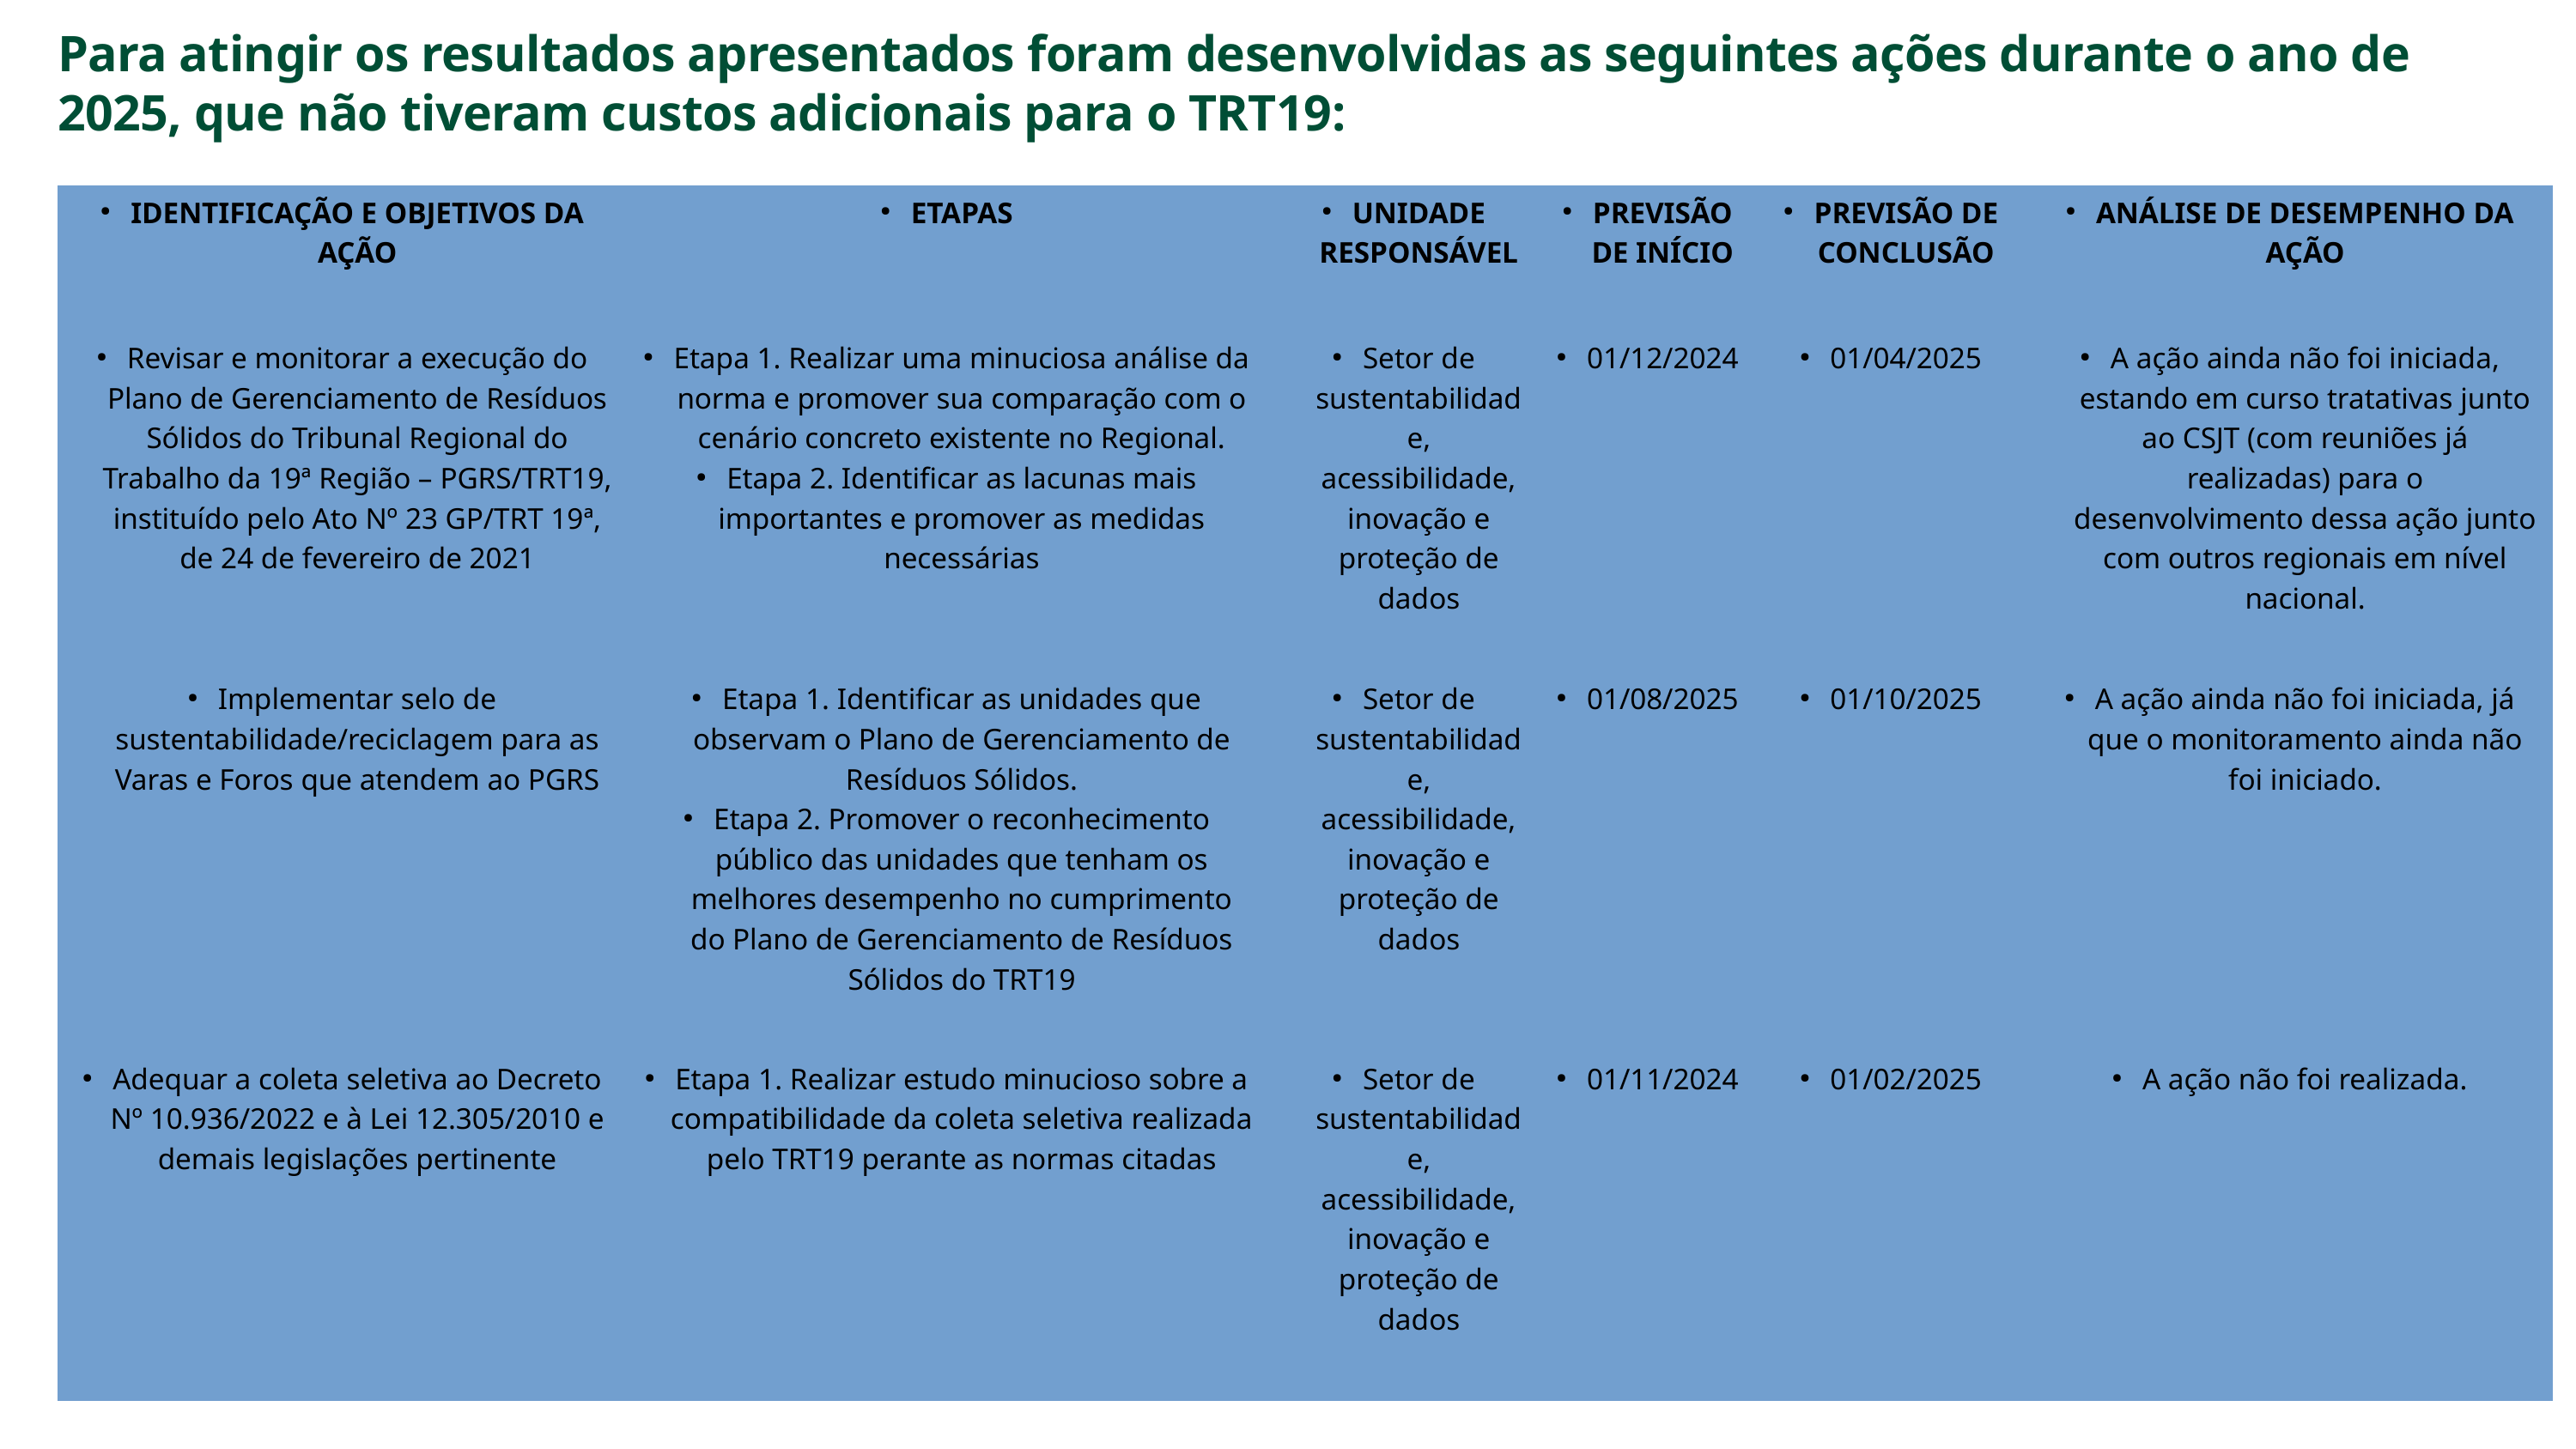

Para atingir os resultados apresentados foram desenvolvidas as seguintes ações durante o ano de 2025, que não tiveram custos adicionais para o TRT19:
| IDENTIFICAÇÃO E OBJETIVOS DA AÇÃO | ETAPAS | UNIDADE RESPONSÁVEL | PREVISÃO DE INÍCIO | PREVISÃO DE CONCLUSÃO | ANÁLISE DE DESEMPENHO DA AÇÃO |
| --- | --- | --- | --- | --- | --- |
| Revisar e monitorar a execução do Plano de Gerenciamento de Resíduos Sólidos do Tribunal Regional do Trabalho da 19ª Região – PGRS/TRT19, instituído pelo Ato Nº 23 GP/TRT 19ª, de 24 de fevereiro de 2021 | Etapa 1. Realizar uma minuciosa análise da norma e promover sua comparação com o cenário concreto existente no Regional. Etapa 2. Identificar as lacunas mais importantes e promover as medidas necessárias | Setor de sustentabilidade, acessibilidade, inovação e proteção de dados | 01/12/2024 | 01/04/2025 | A ação ainda não foi iniciada, estando em curso tratativas junto ao CSJT (com reuniões já realizadas) para o desenvolvimento dessa ação junto com outros regionais em nível nacional. |
| Implementar selo de sustentabilidade/reciclagem para as Varas e Foros que atendem ao PGRS | Etapa 1. Identificar as unidades que observam o Plano de Gerenciamento de Resíduos Sólidos. Etapa 2. Promover o reconhecimento público das unidades que tenham os melhores desempenho no cumprimento do Plano de Gerenciamento de Resíduos Sólidos do TRT19 | Setor de sustentabilidade, acessibilidade, inovação e proteção de dados | 01/08/2025 | 01/10/2025 | A ação ainda não foi iniciada, já que o monitoramento ainda não foi iniciado. |
| Adequar a coleta seletiva ao Decreto Nº 10.936/2022 e à Lei 12.305/2010 e demais legislações pertinente | Etapa 1. Realizar estudo minucioso sobre a compatibilidade da coleta seletiva realizada pelo TRT19 perante as normas citadas | Setor de sustentabilidade, acessibilidade, inovação e proteção de dados | 01/11/2024 | 01/02/2025 | A ação não foi realizada. |